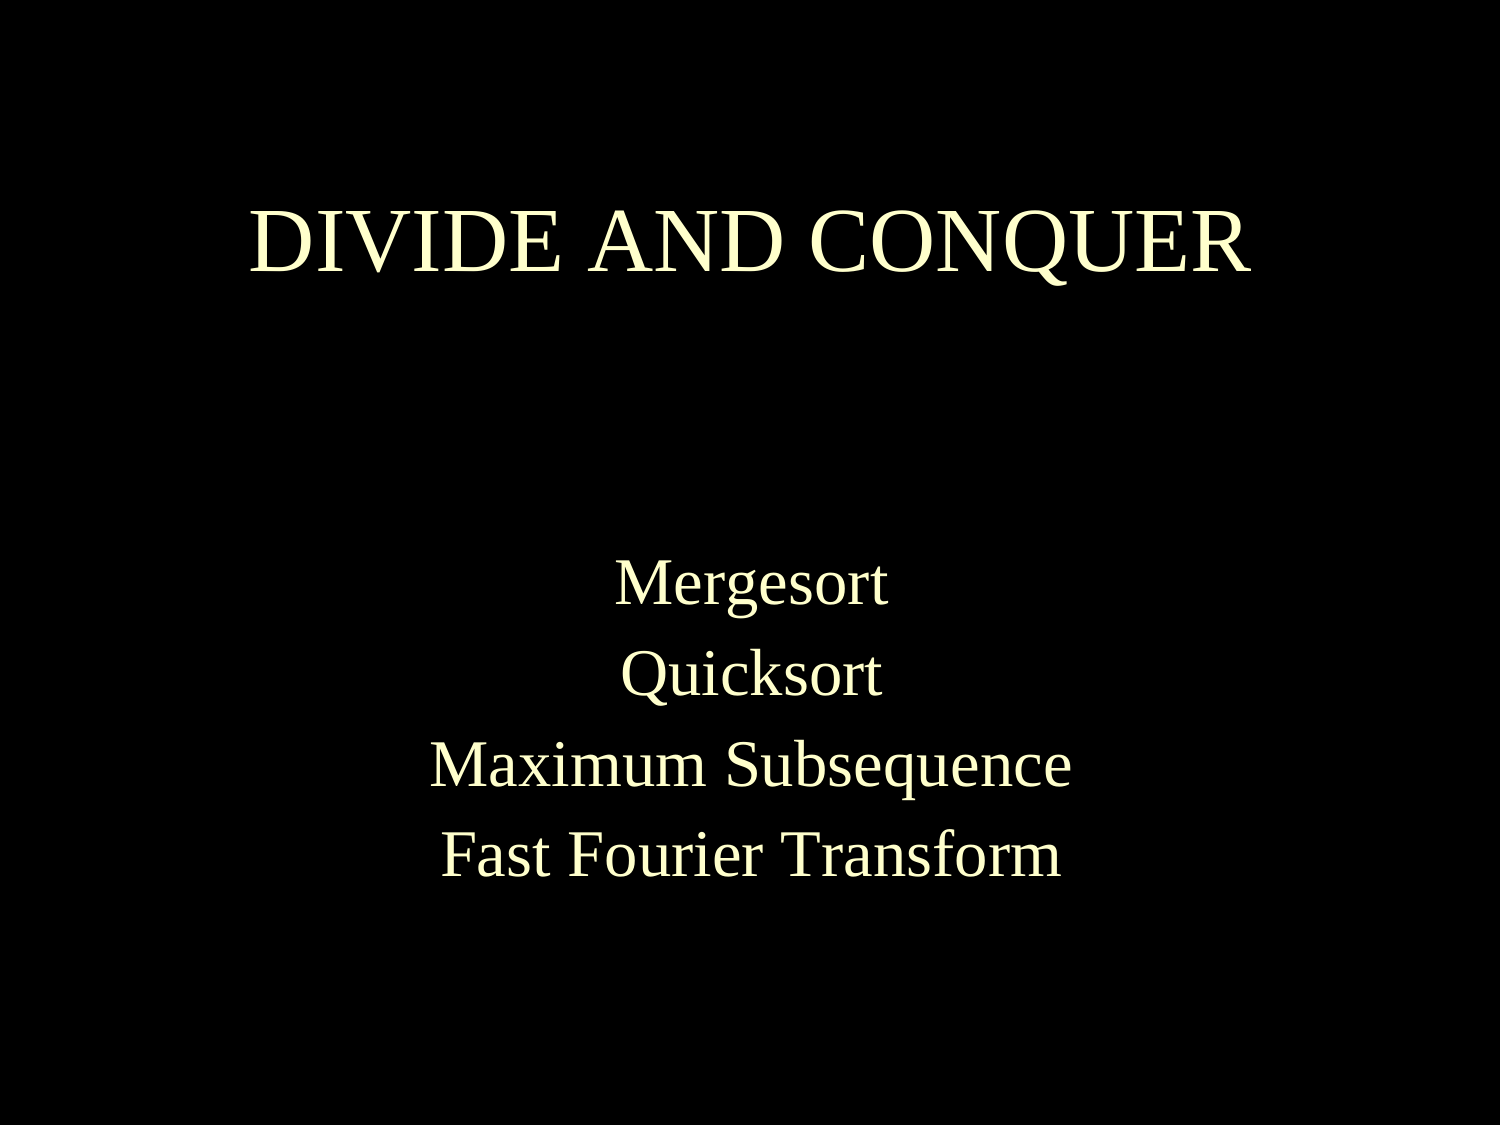

# DIVIDE AND CONQUER
Mergesort
Quicksort
Maximum Subsequence
Fast Fourier Transform